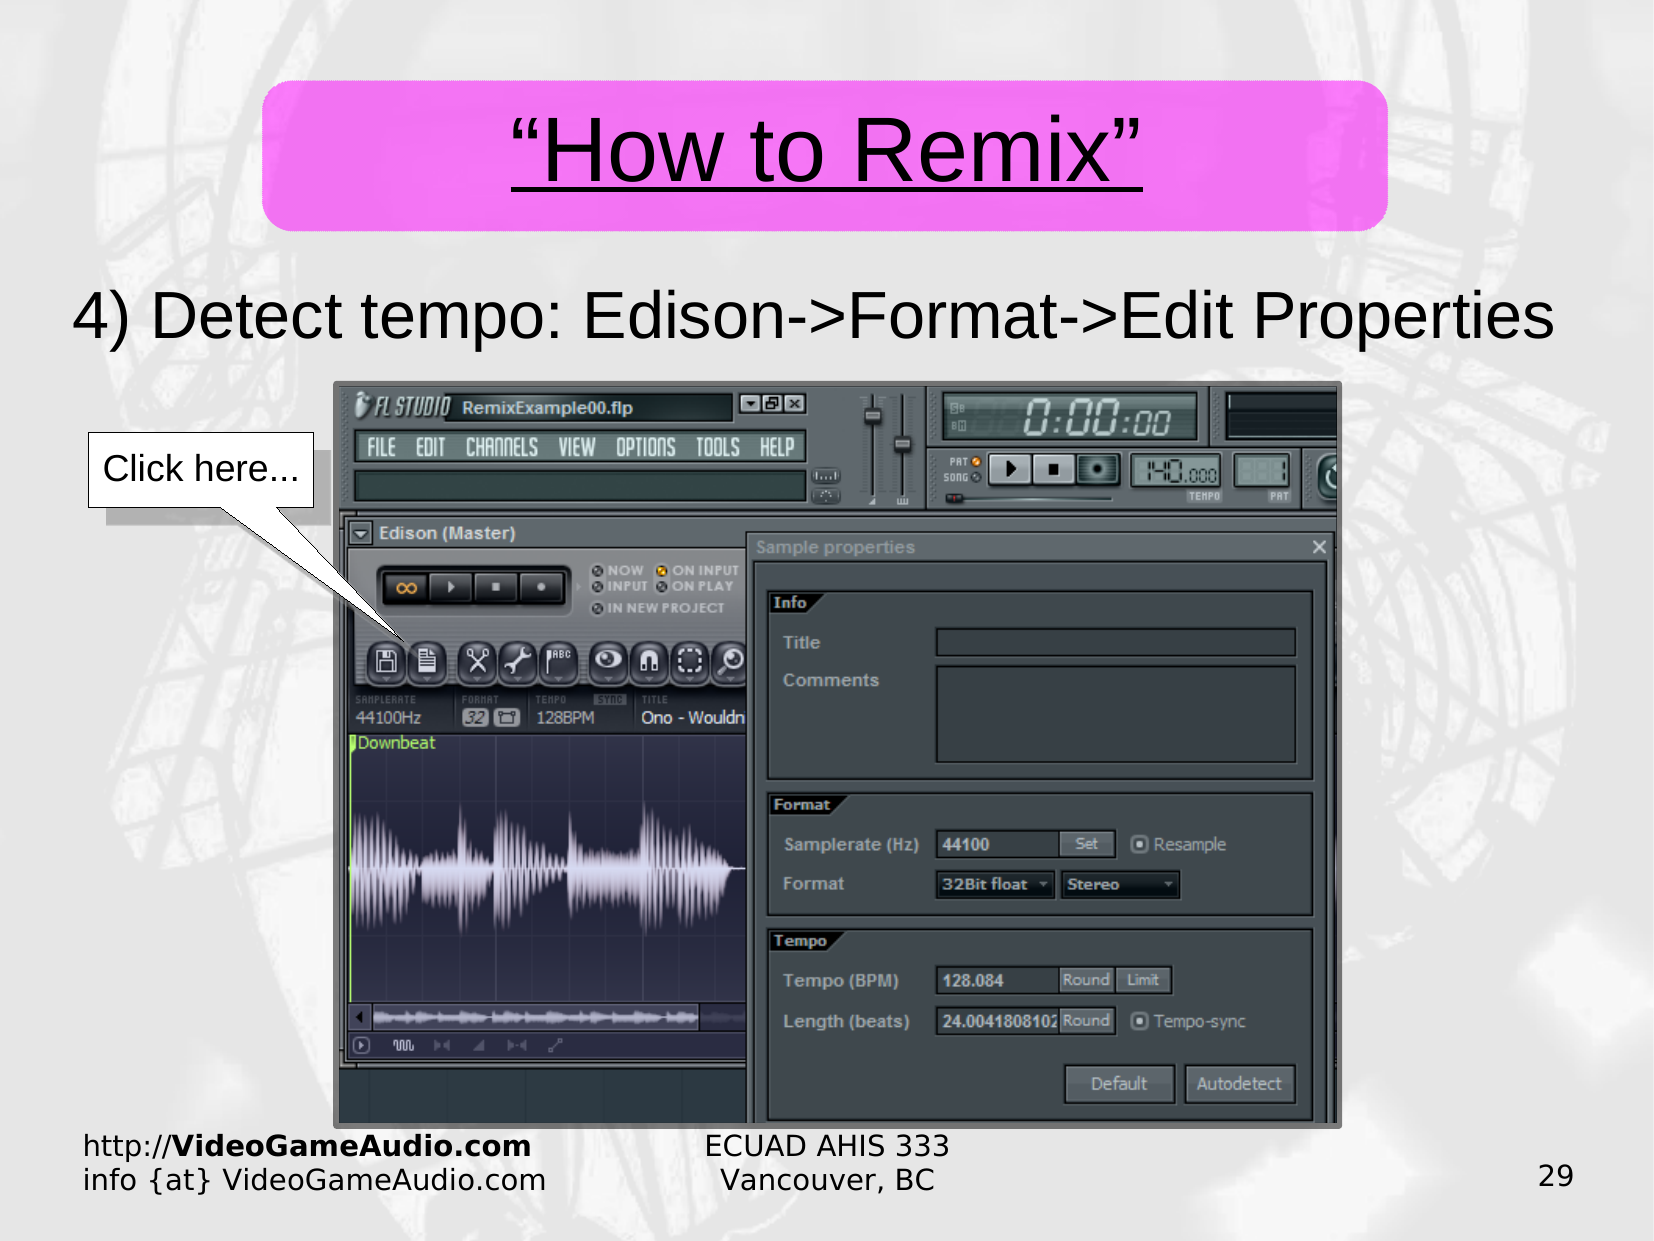

# “How to Remix”
4) Detect tempo: Edison->Format->Edit Properties
Click here...
Click here...
29